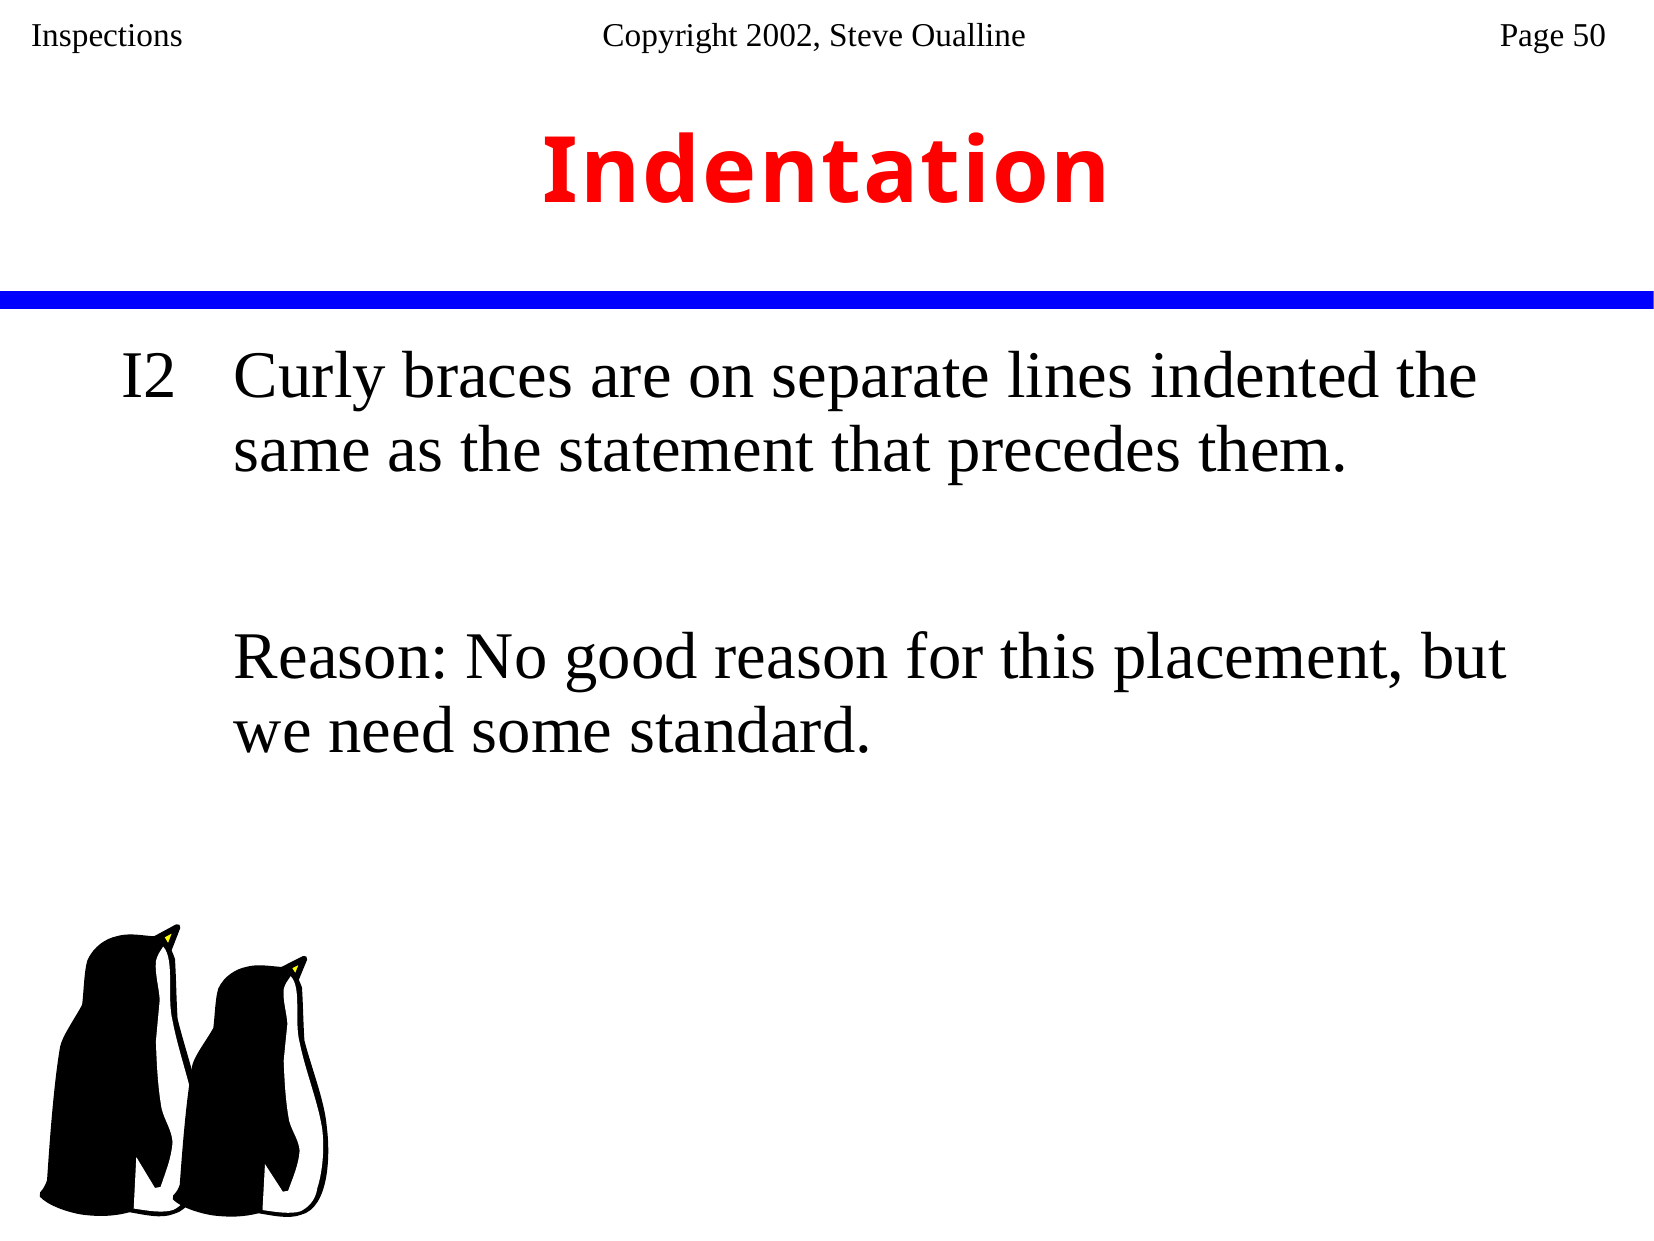

# Indentation
I2	Curly braces are on separate lines indented the same as the statement that precedes them.
Reason: No good reason for this placement, but we need some standard.